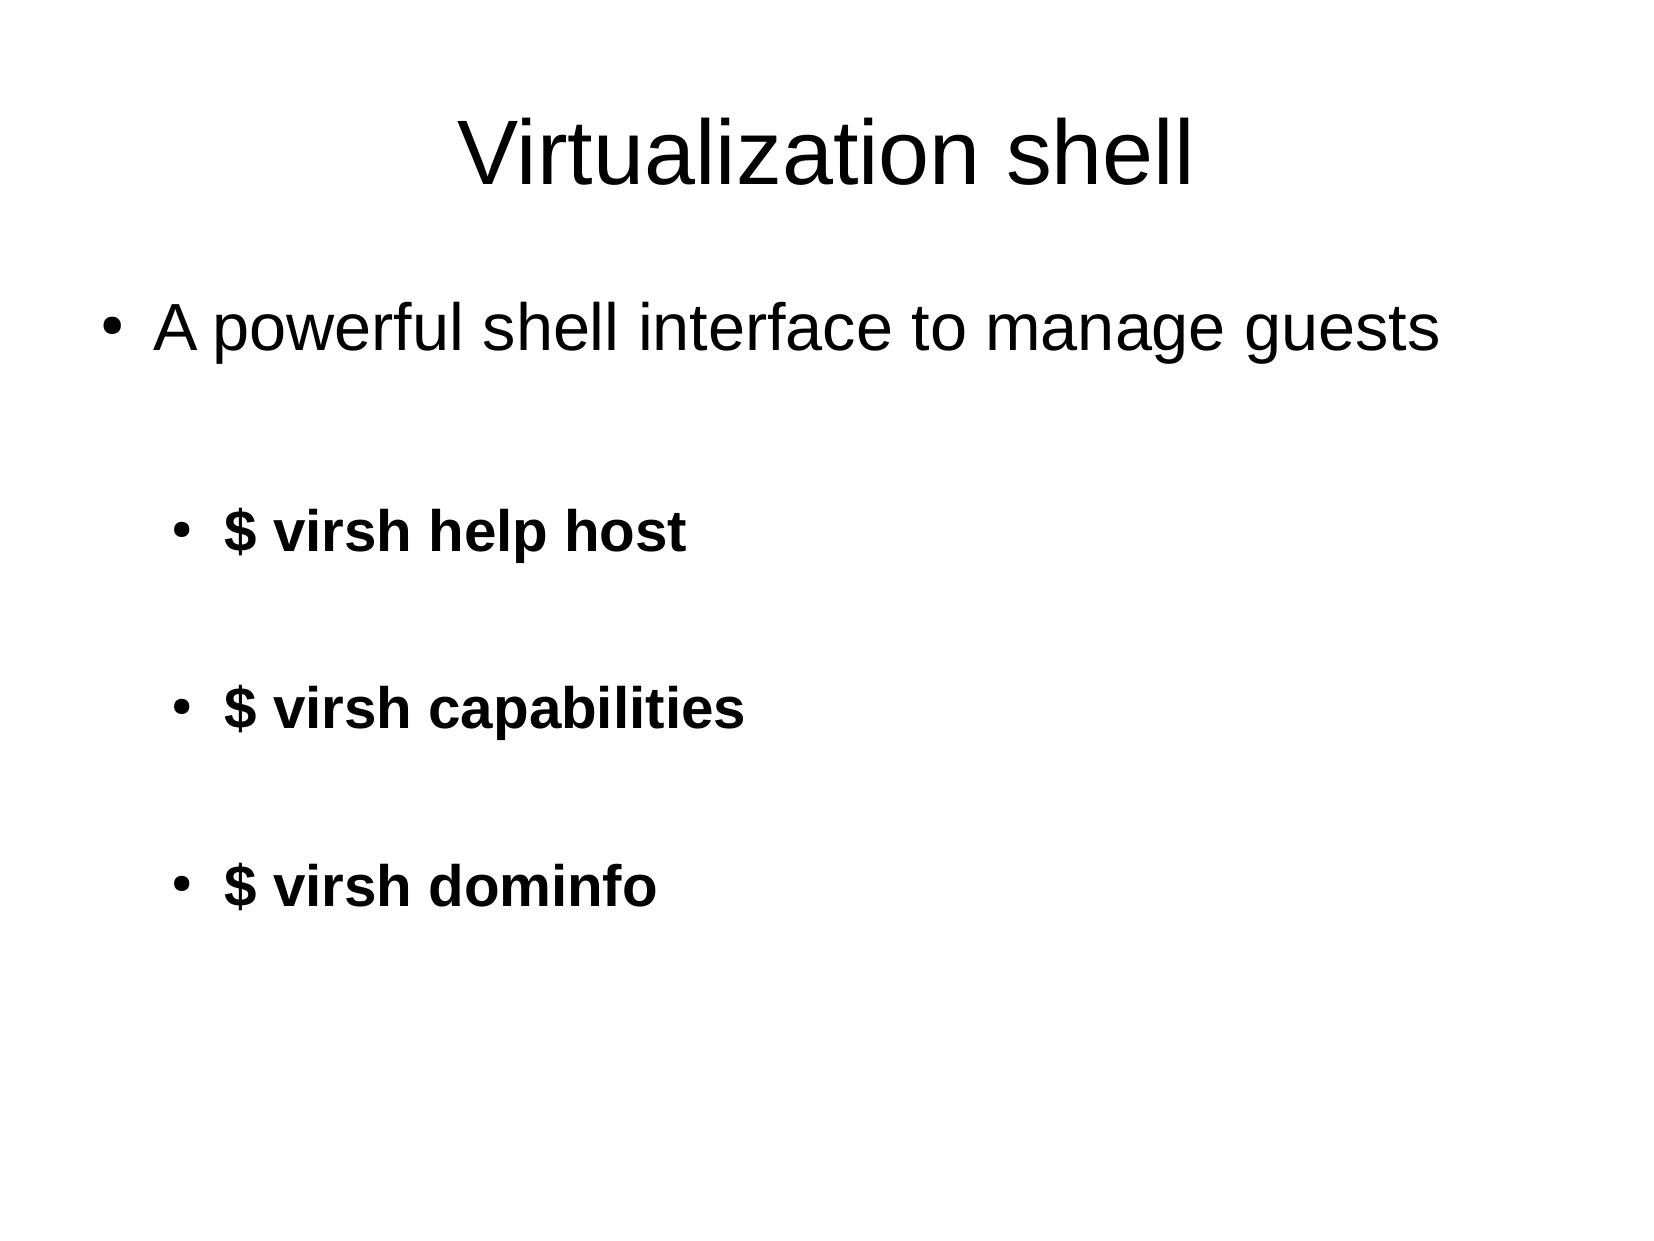

# Virtualization shell
A powerful shell interface to manage guests
$ virsh help host
$ virsh capabilities
$ virsh dominfo